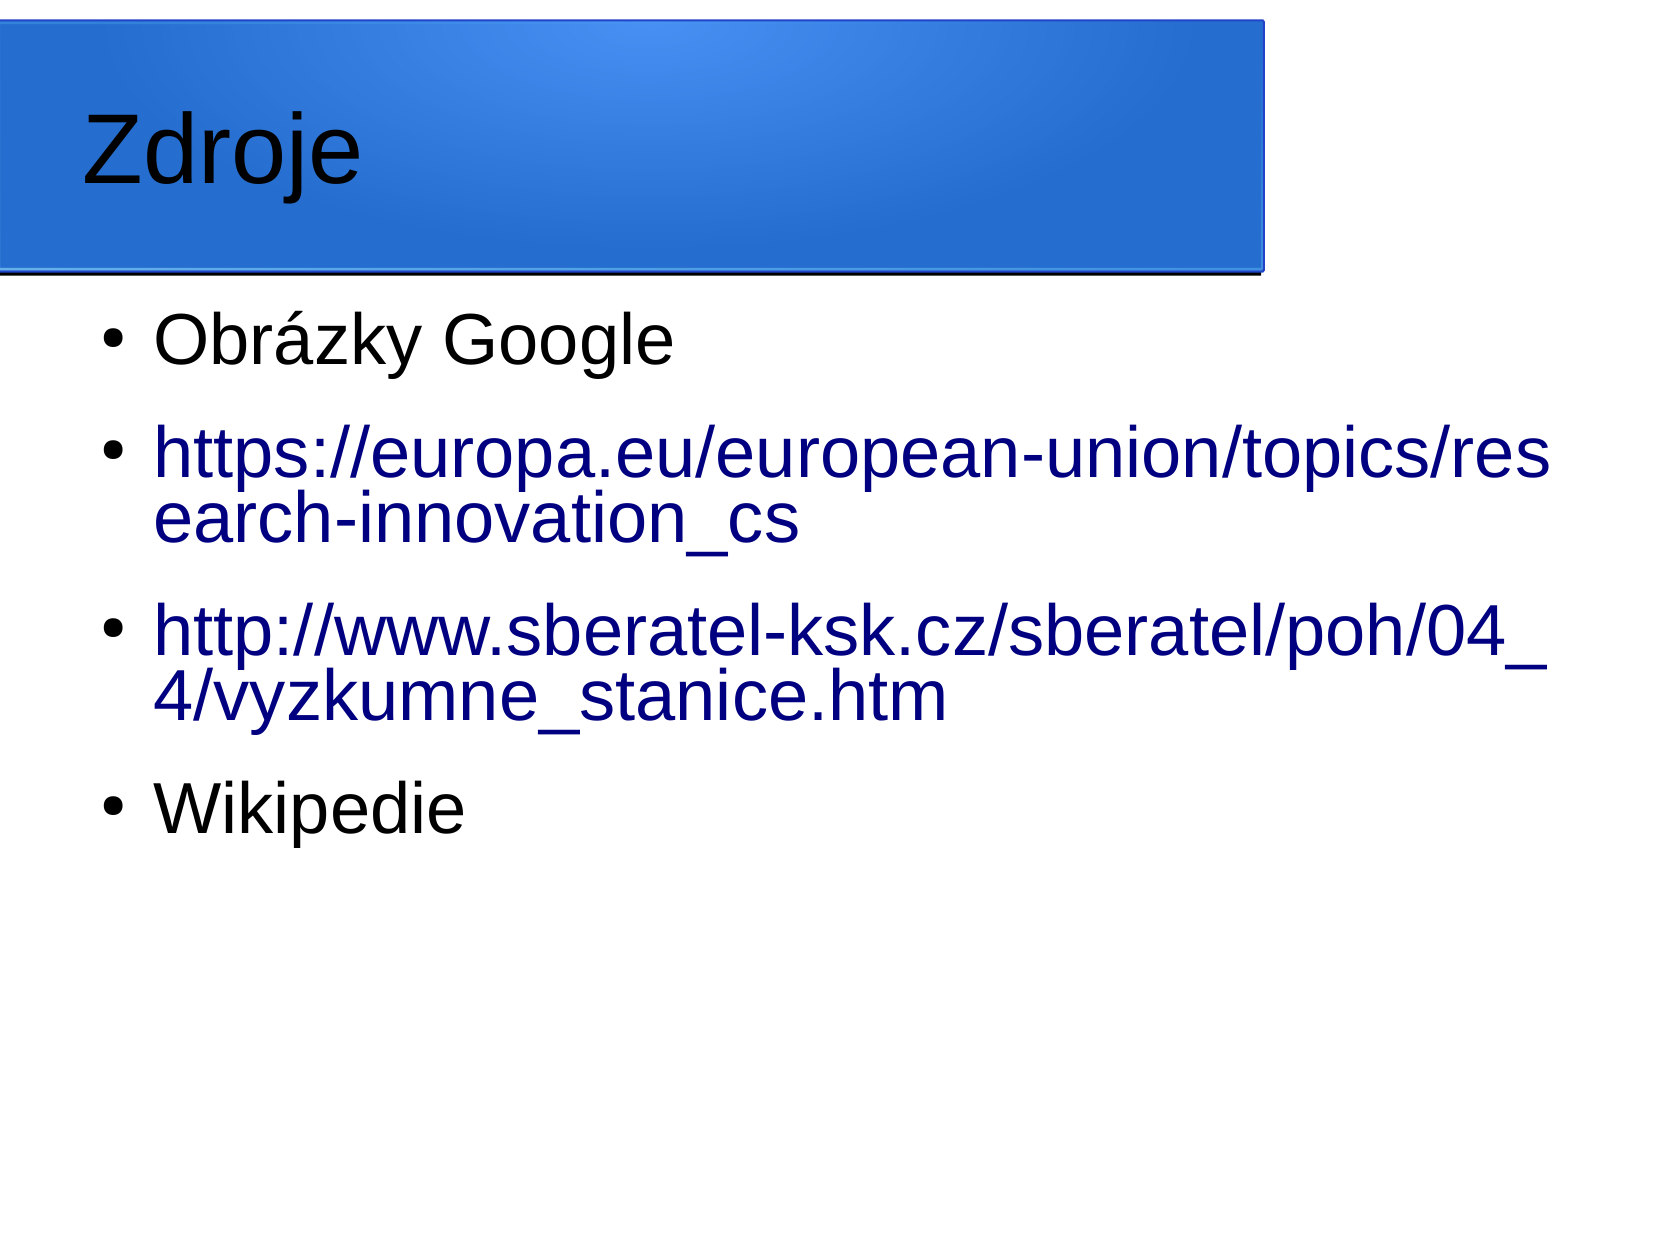

# Zdroje
Obrázky Google
https://europa.eu/european-union/topics/research-innovation_cs
http://www.sberatel-ksk.cz/sberatel/poh/04_4/vyzkumne_stanice.htm
Wikipedie